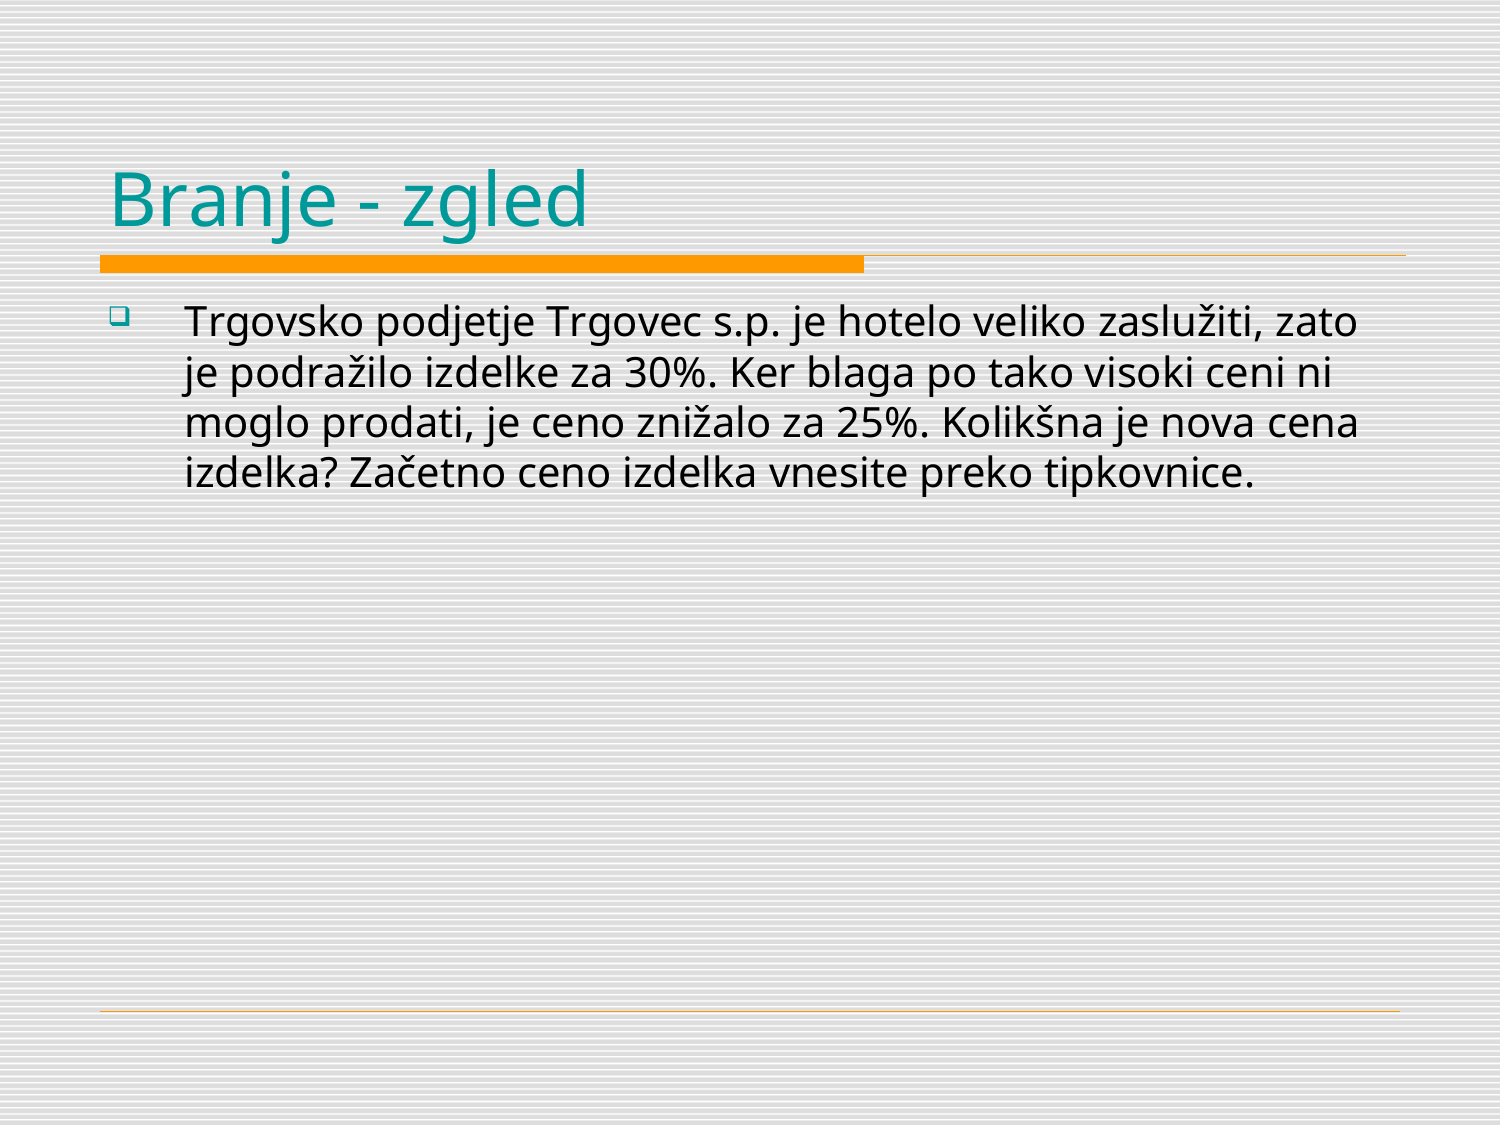

# Branje - zgled
Trgovsko podjetje Trgovec s.p. je hotelo veliko zaslužiti, zato je podražilo izdelke za 30%. Ker blaga po tako visoki ceni ni moglo prodati, je ceno znižalo za 25%. Kolikšna je nova cena izdelka? Začetno ceno izdelka vnesite preko tipkovnice.